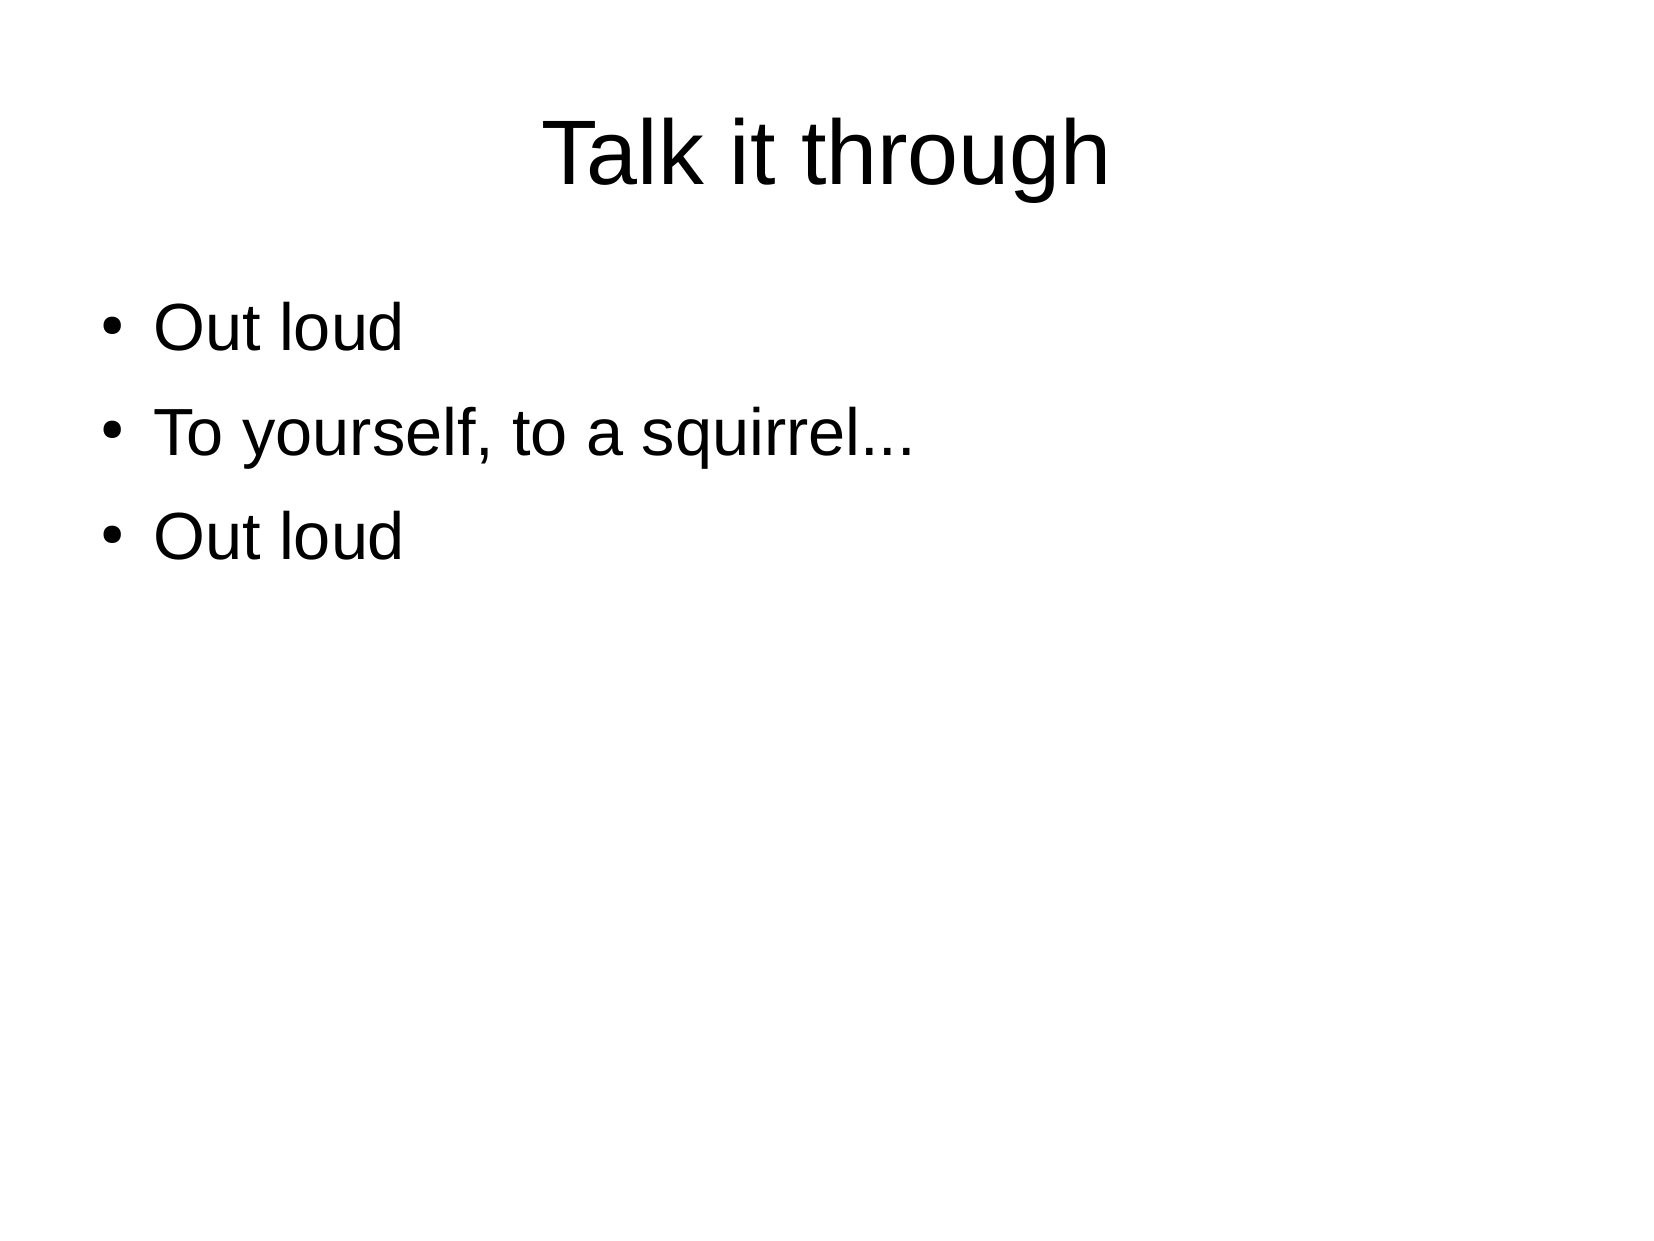

# Talk it through
Out loud
To yourself, to a squirrel...
Out loud